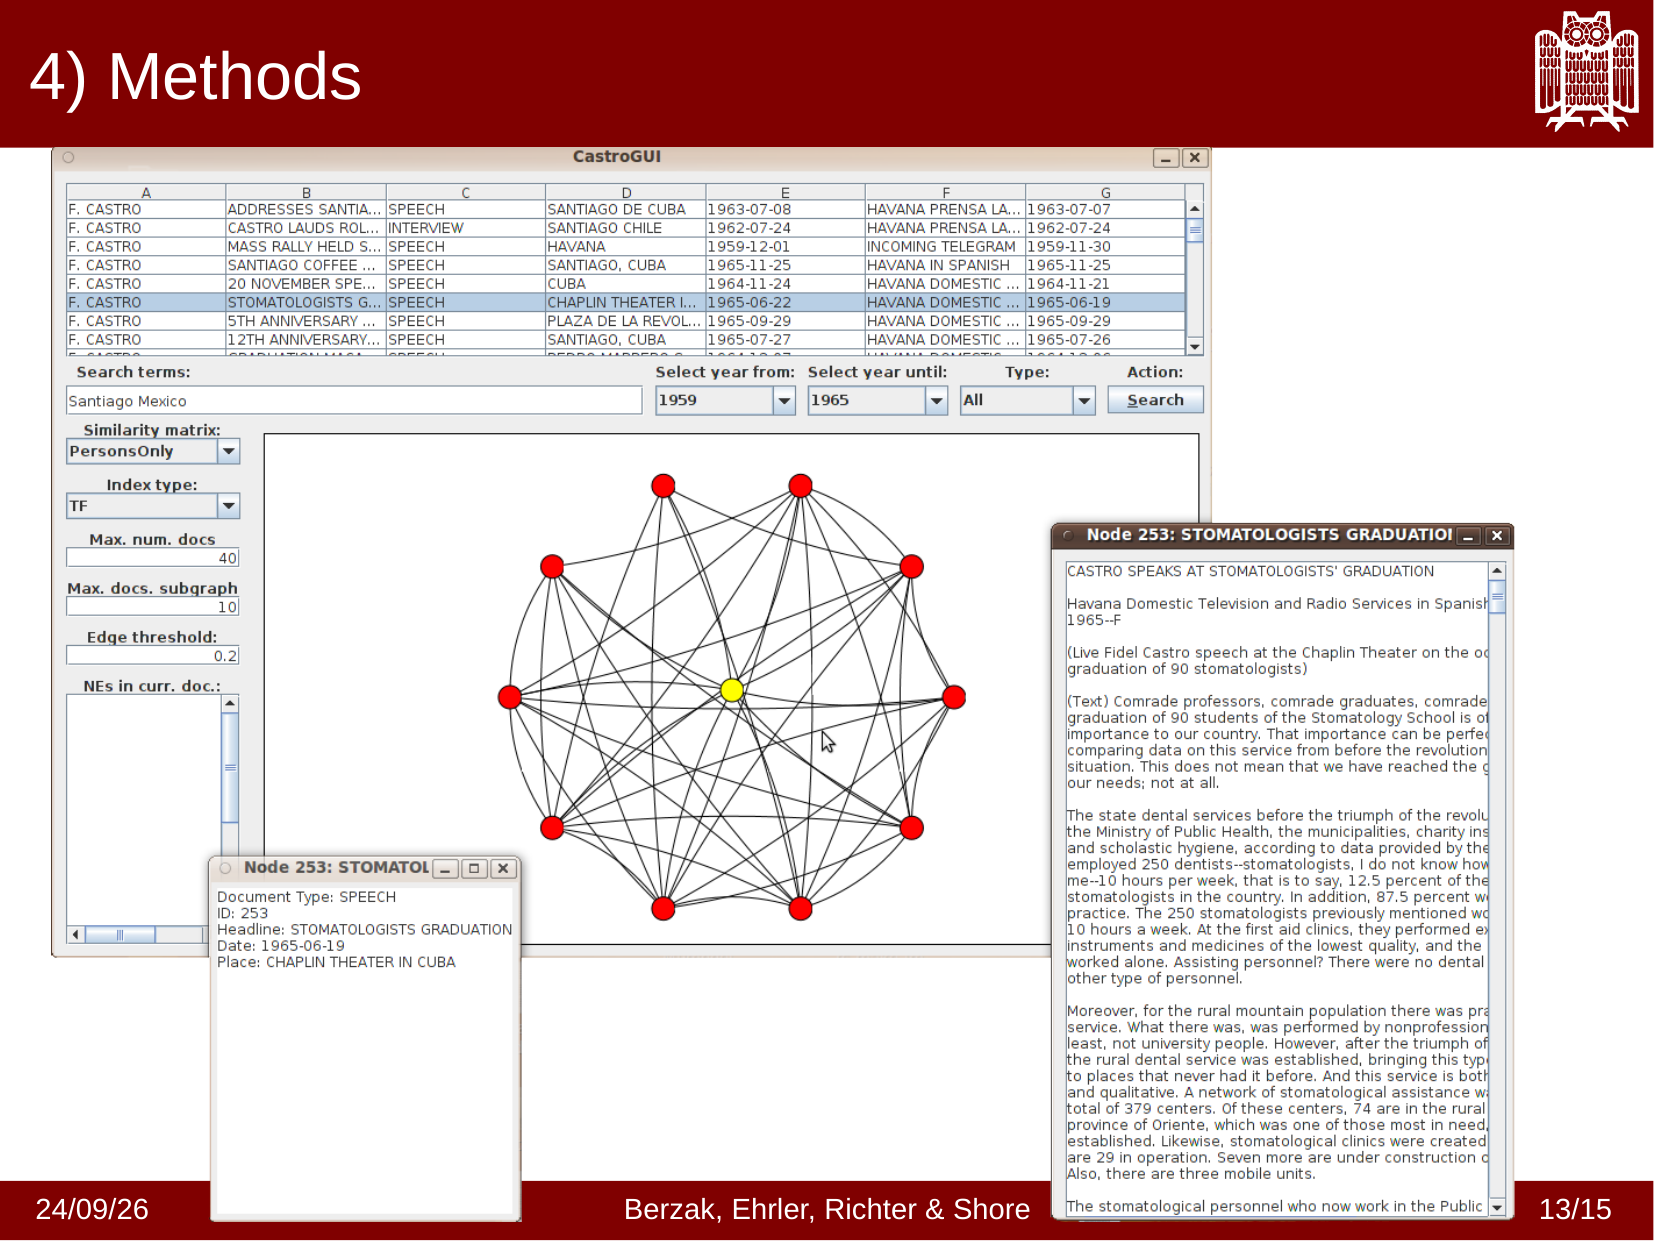

# 4) Methods
Berzak, Ehrler, Richter & Shore
13